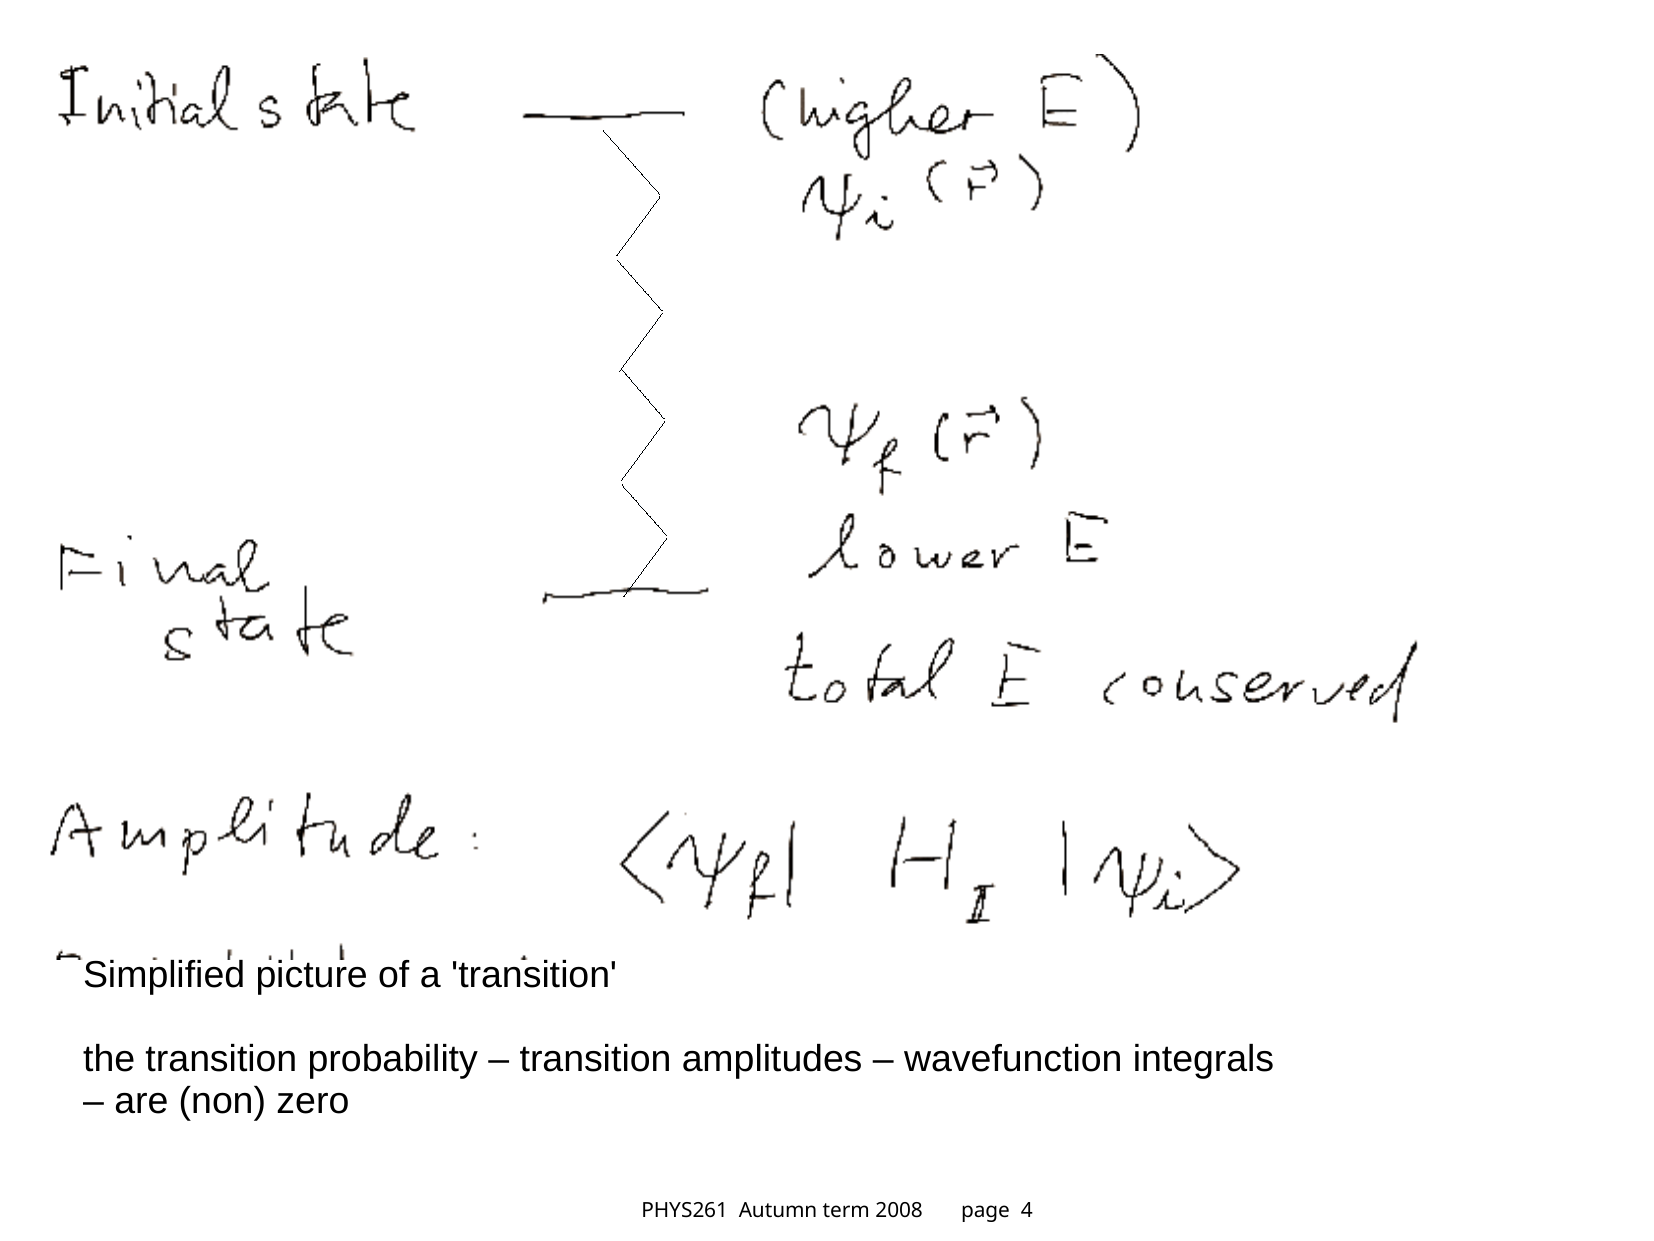

Simplified picture of a 'transition'
the transition probability – transition amplitudes – wavefunction integrals
– are (non) zero